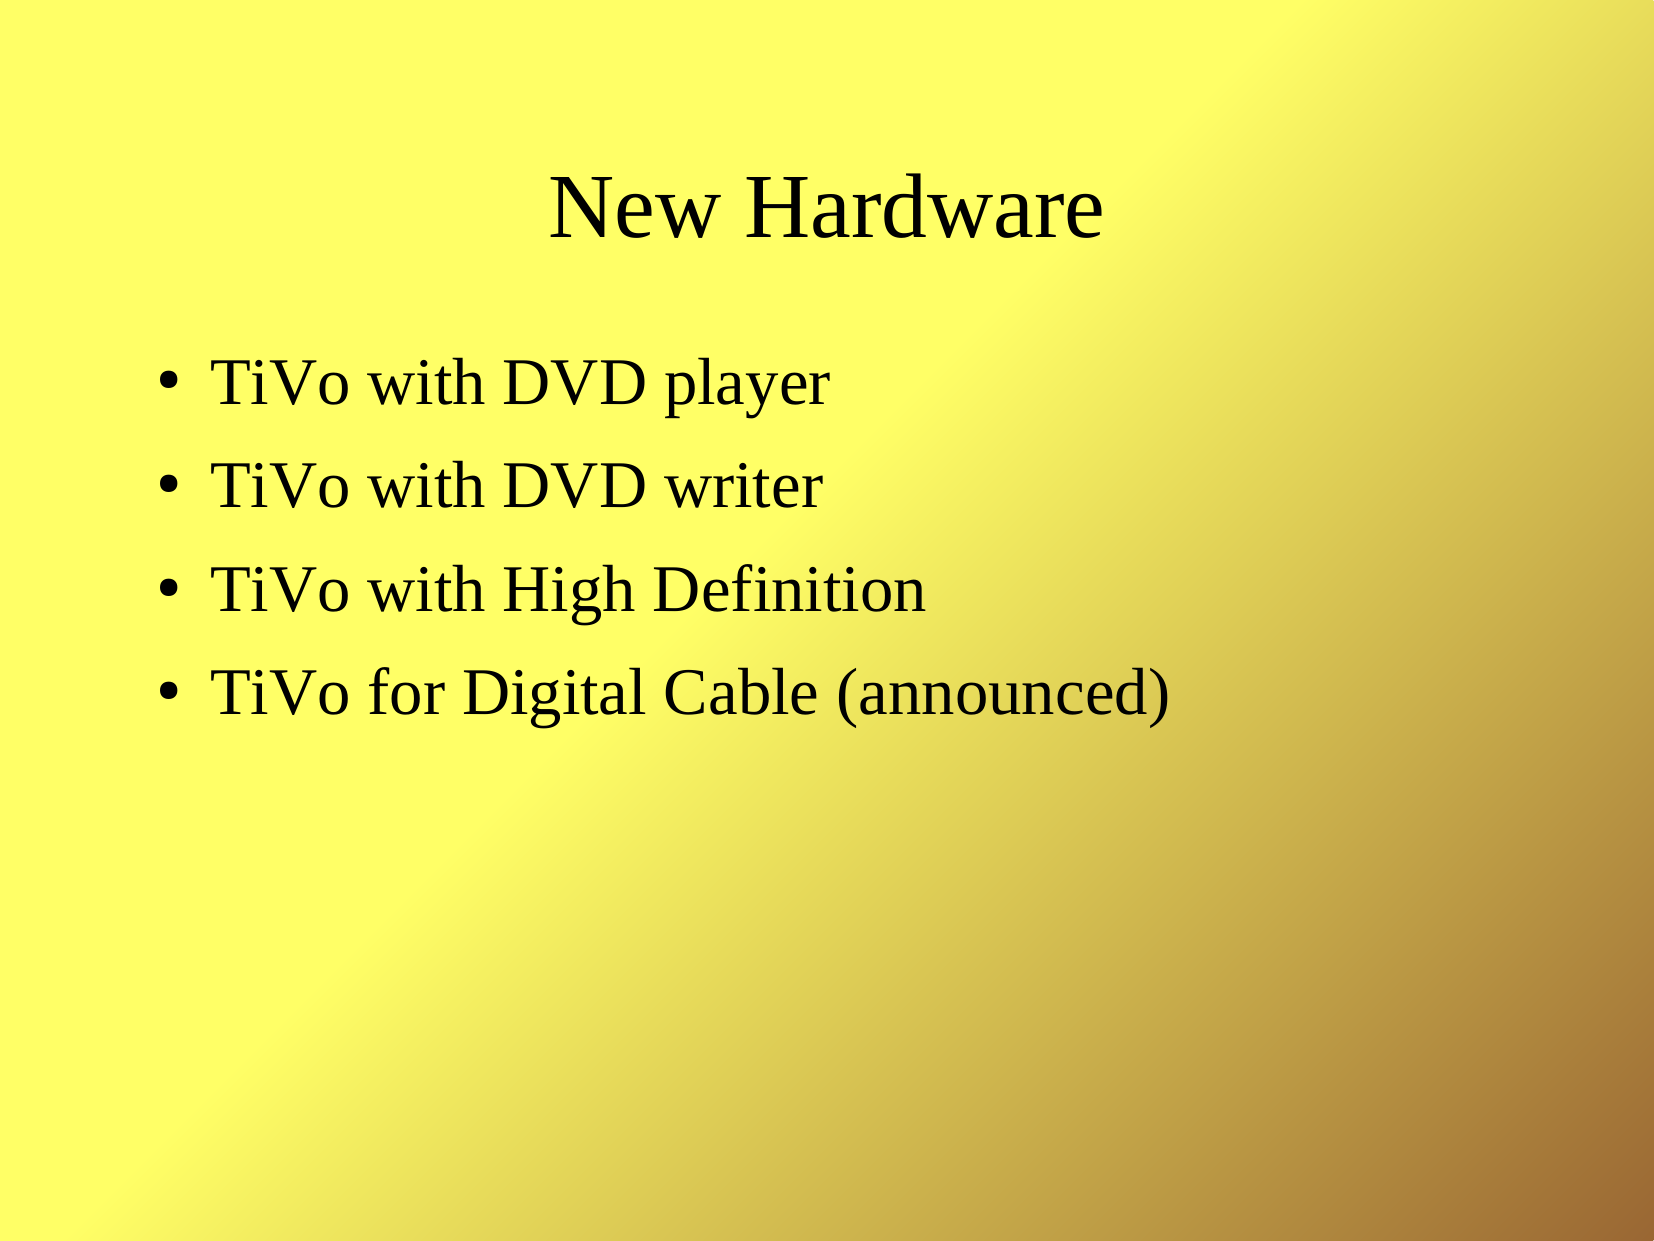

# New Hardware
TiVo with DVD player
TiVo with DVD writer
TiVo with High Definition
TiVo for Digital Cable (announced)